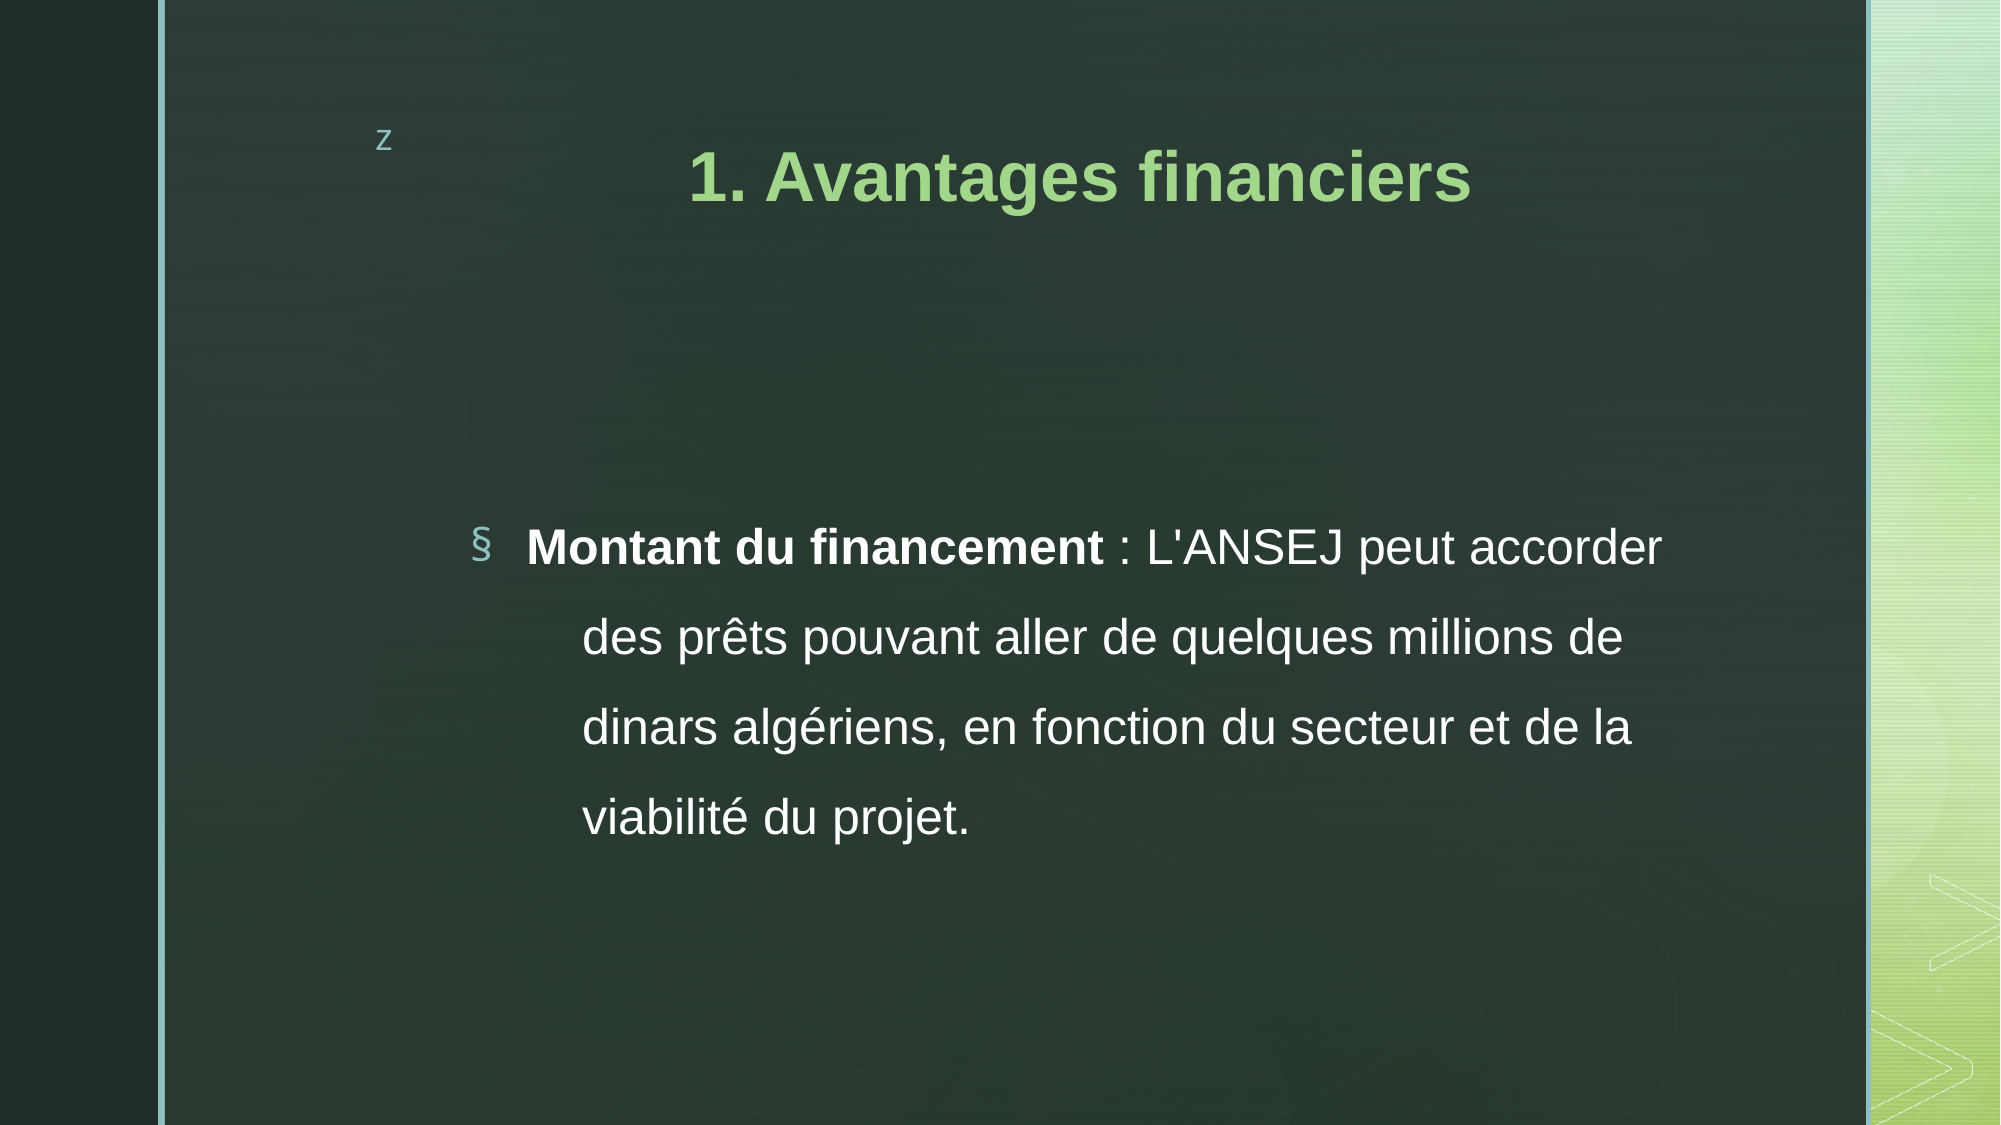

# 1. Avantages financiers
Montant du financement : L'ANSEJ peut accorder des prêts pouvant aller de quelques millions de dinars algériens, en fonction du secteur et de la viabilité du projet.